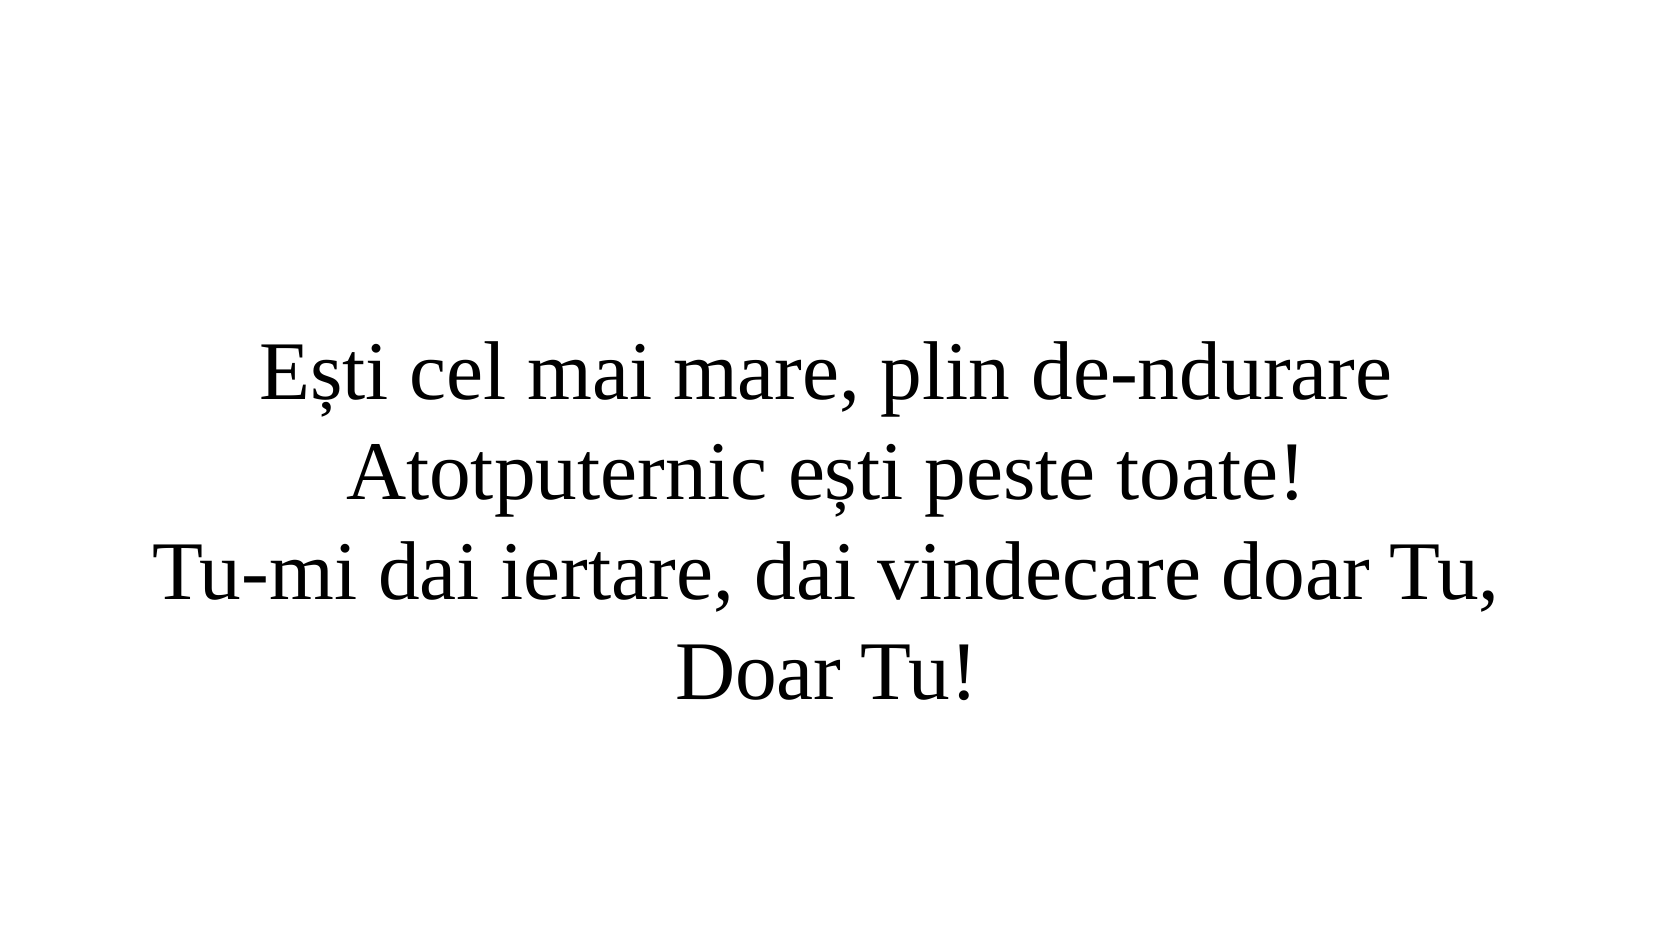

# Ești cel mai mare, plin de-ndurare
Atotputernic ești peste toate!
Tu-mi dai iertare, dai vindecare doar Tu,
Doar Tu!